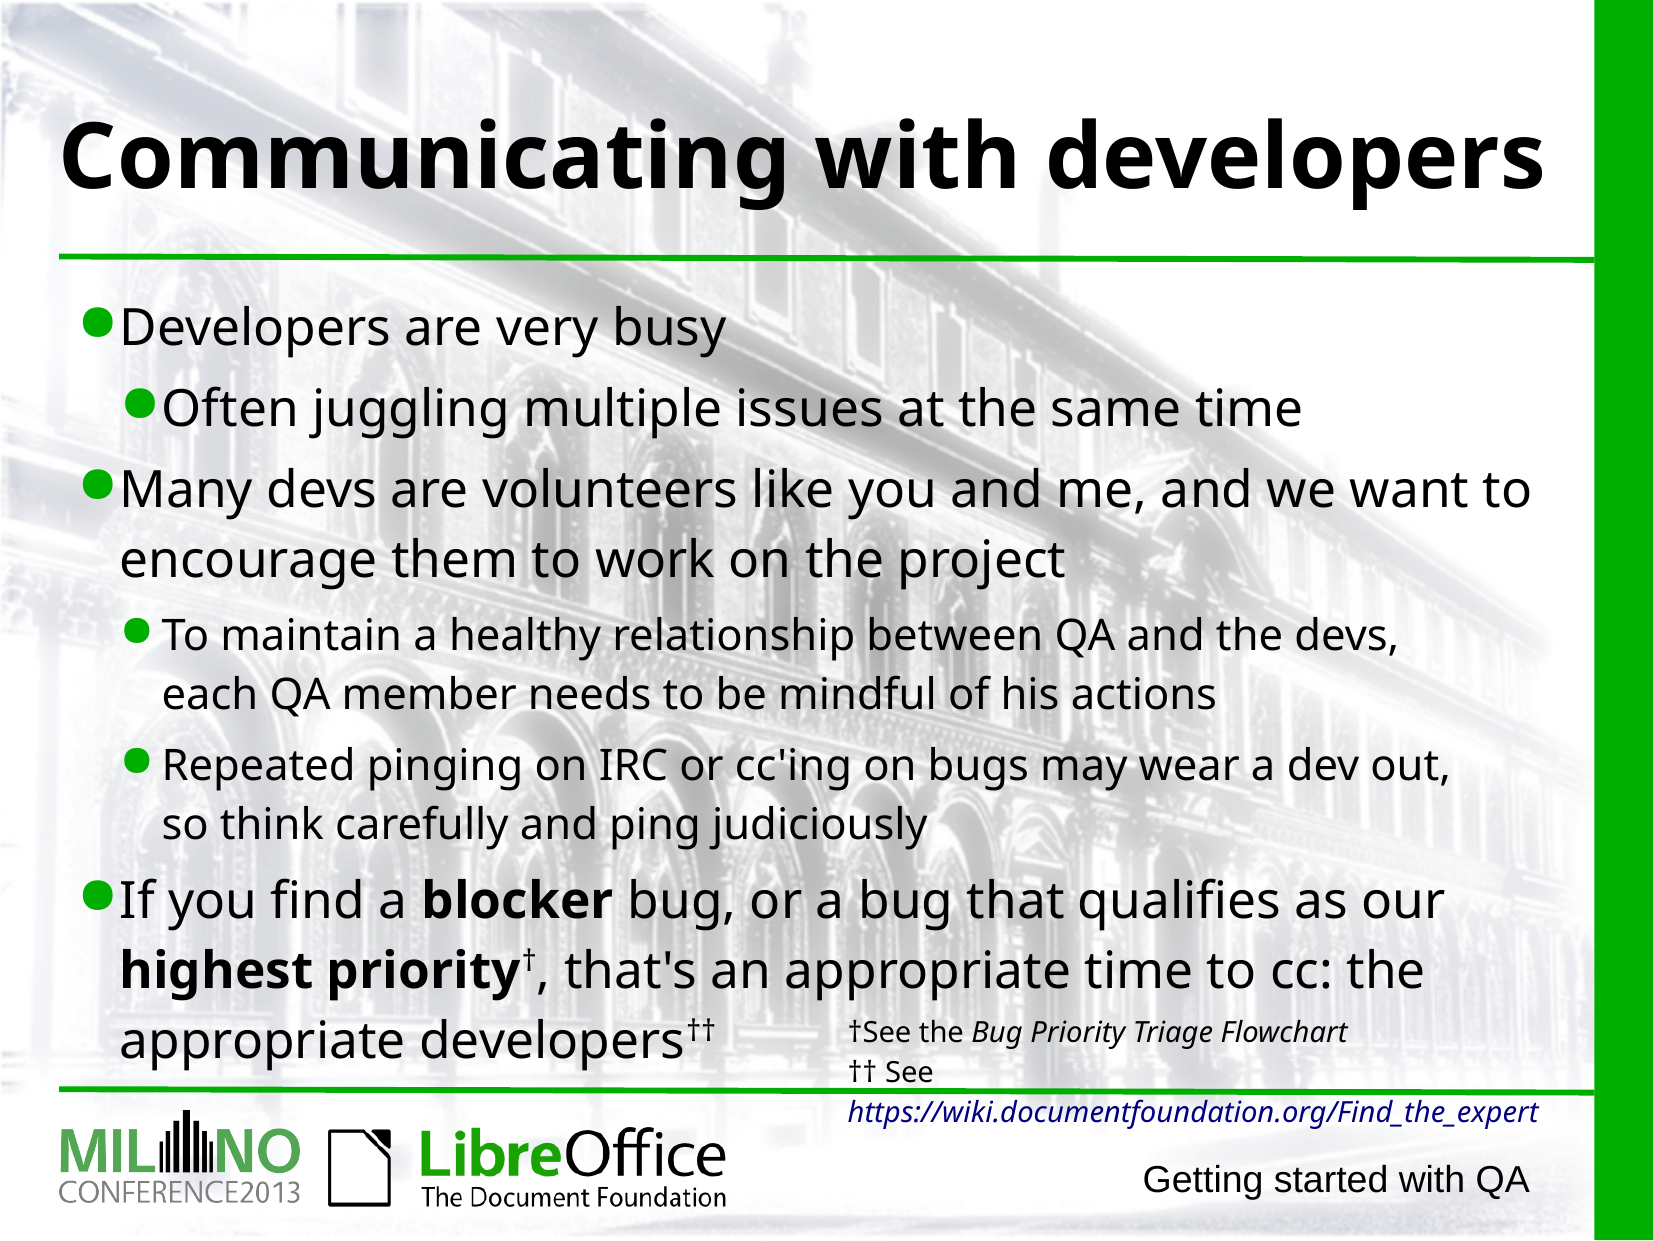

# Communicating with developers
Developers are very busy
Often juggling multiple issues at the same time
Many devs are volunteers like you and me, and we want to encourage them to work on the project
To maintain a healthy relationship between QA and the devs,
each QA member needs to be mindful of his actions
Repeated pinging on IRC or cc'ing on bugs may wear a dev out,
so think carefully and ping judiciously
If you find a blocker bug, or a bug that qualifies as our highest priority†, that's an appropriate time to cc: the appropriate developers††
†See the Bug Priority Triage Flowchart
†† See https://wiki.documentfoundation.org/Find_the_expert